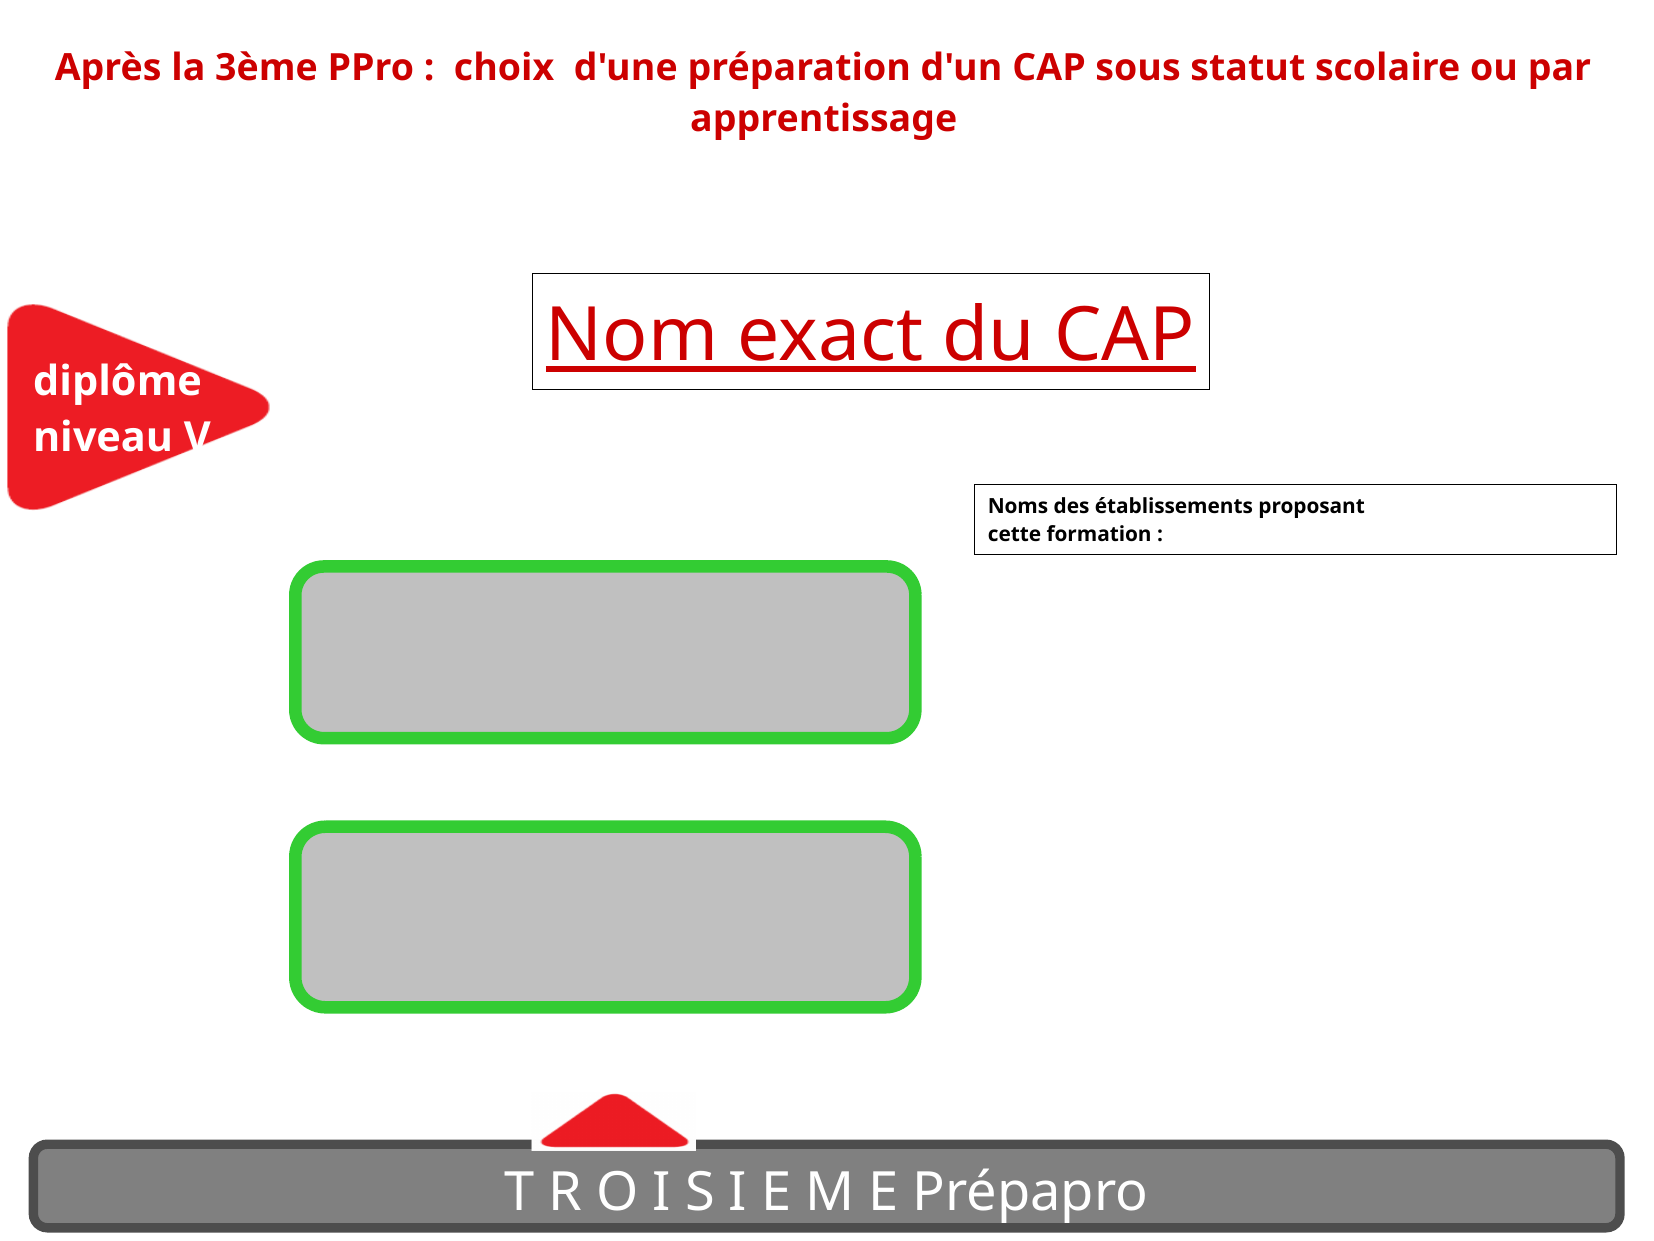

Après la 3ème PPro : choix d'une préparation d'un CAP sous statut scolaire ou par apprentissage
PARCOURS DE LA VOIE PROFESSIONNELLE
Nom exact du CAP
diplôme
niveau V
Noms des établissements proposant
cette formation :
T R O I S I E M E Prépapro